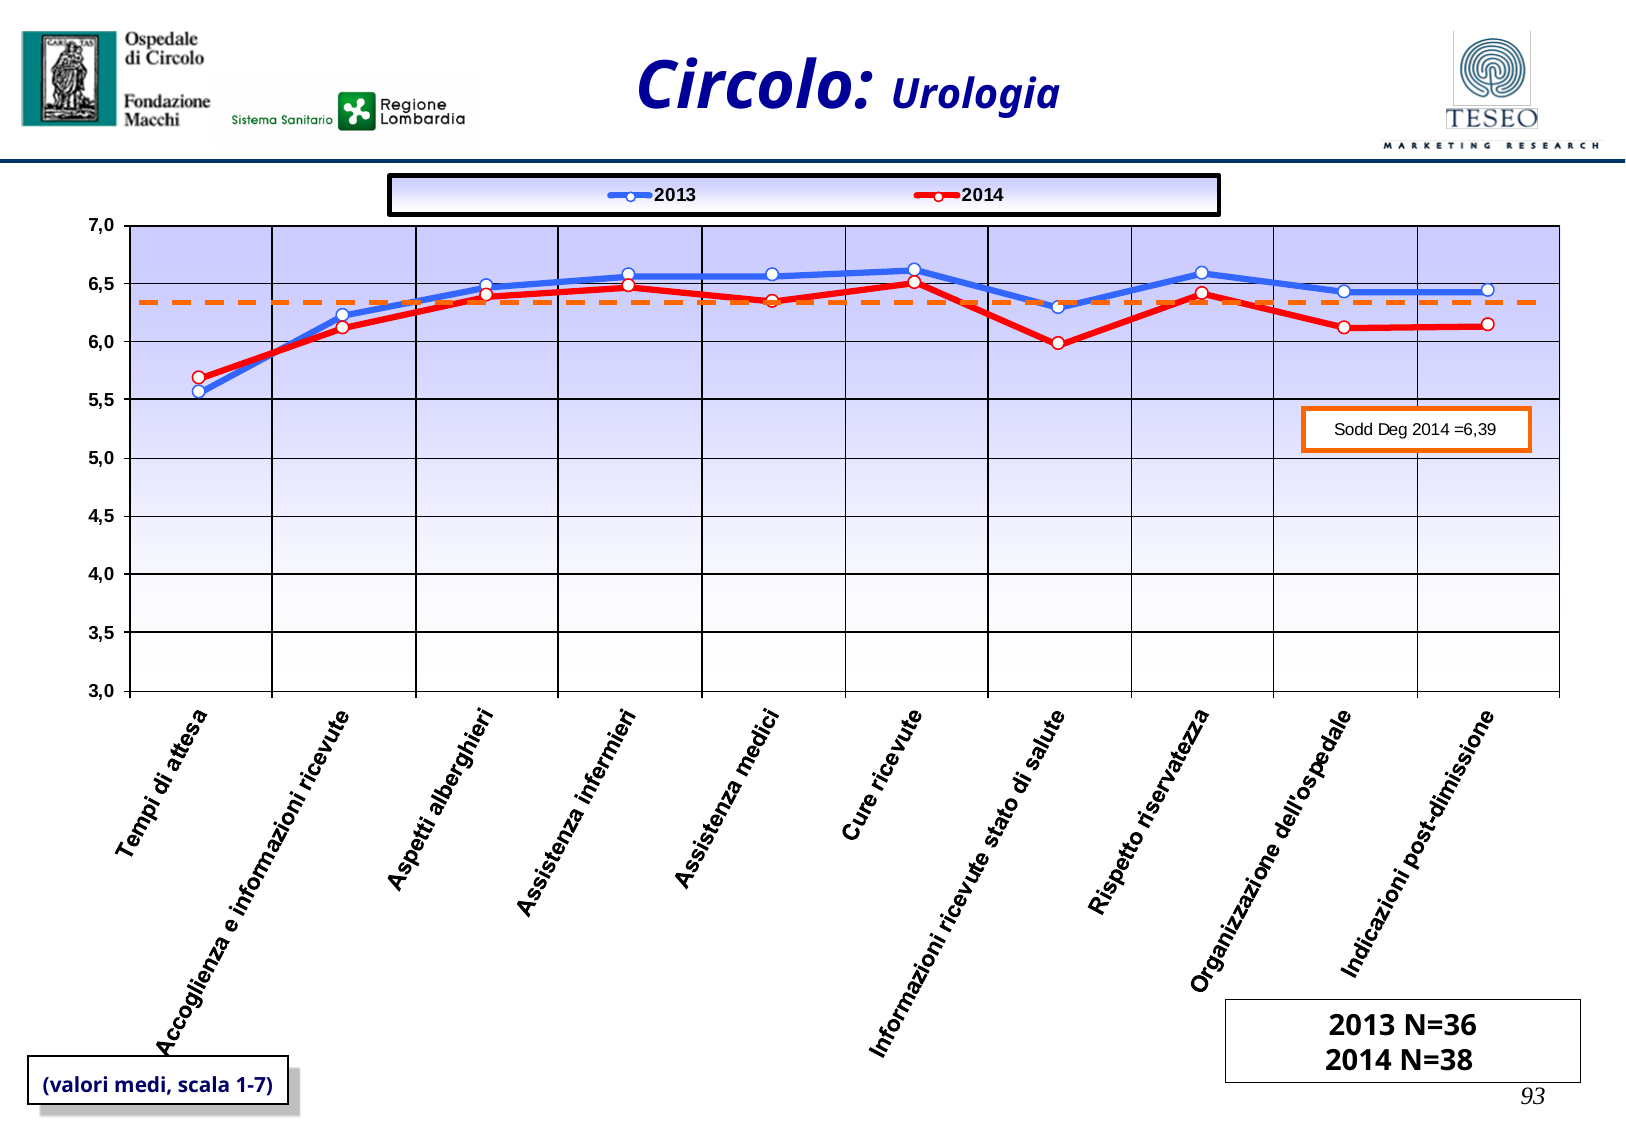

Circolo: Urologia
2013 N=36
2014 N=38
(valori medi, scala 1-7)